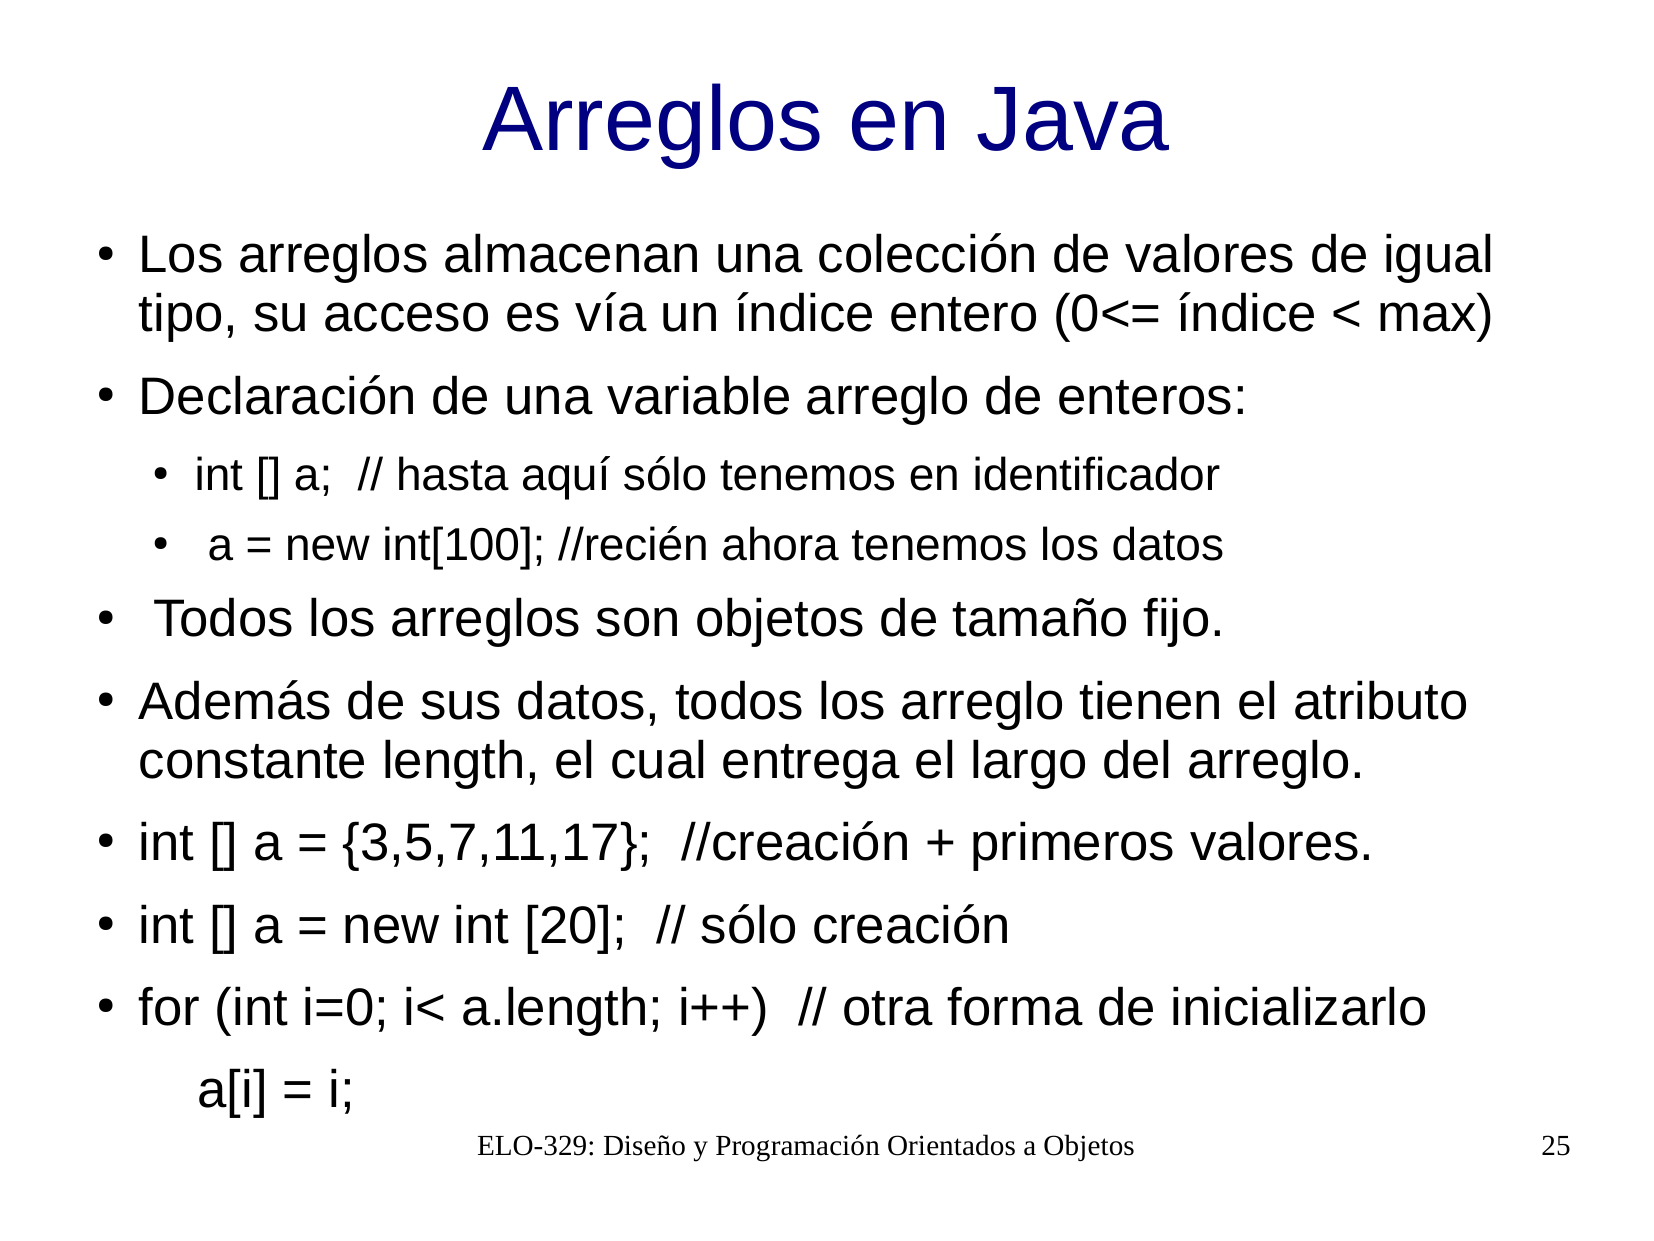

# Arreglos en Java
Los arreglos almacenan una colección de valores de igual tipo, su acceso es vía un índice entero (0<= índice < max)
Declaración de una variable arreglo de enteros:
int [] a; // hasta aquí sólo tenemos en identificador
 a = new int[100]; //recién ahora tenemos los datos
 Todos los arreglos son objetos de tamaño fijo.
Además de sus datos, todos los arreglo tienen el atributo constante length, el cual entrega el largo del arreglo.
int [] a = {3,5,7,11,17}; //creación + primeros valores.
int [] a = new int [20]; // sólo creación
for (int i=0; i< a.length; i++) // otra forma de inicializarlo
 a[i] = i;
25